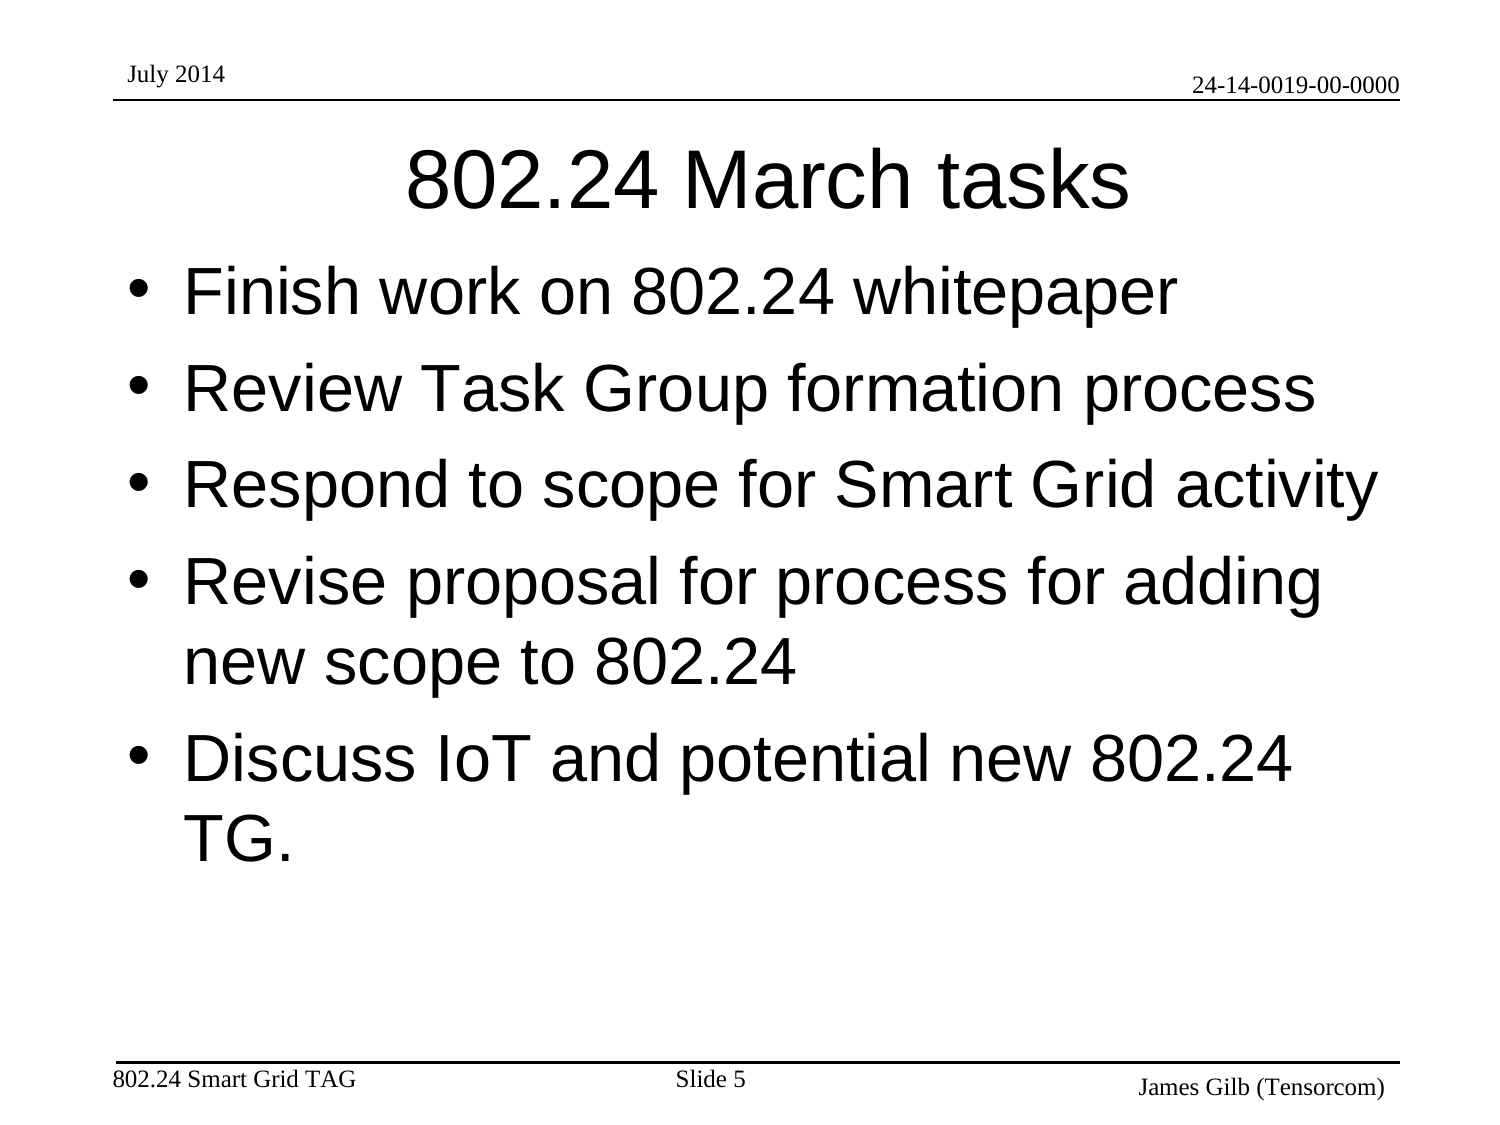

# 802.24 March tasks
Finish work on 802.24 whitepaper
Review Task Group formation process
Respond to scope for Smart Grid activity
Revise proposal for process for adding new scope to 802.24
Discuss IoT and potential new 802.24 TG.
5